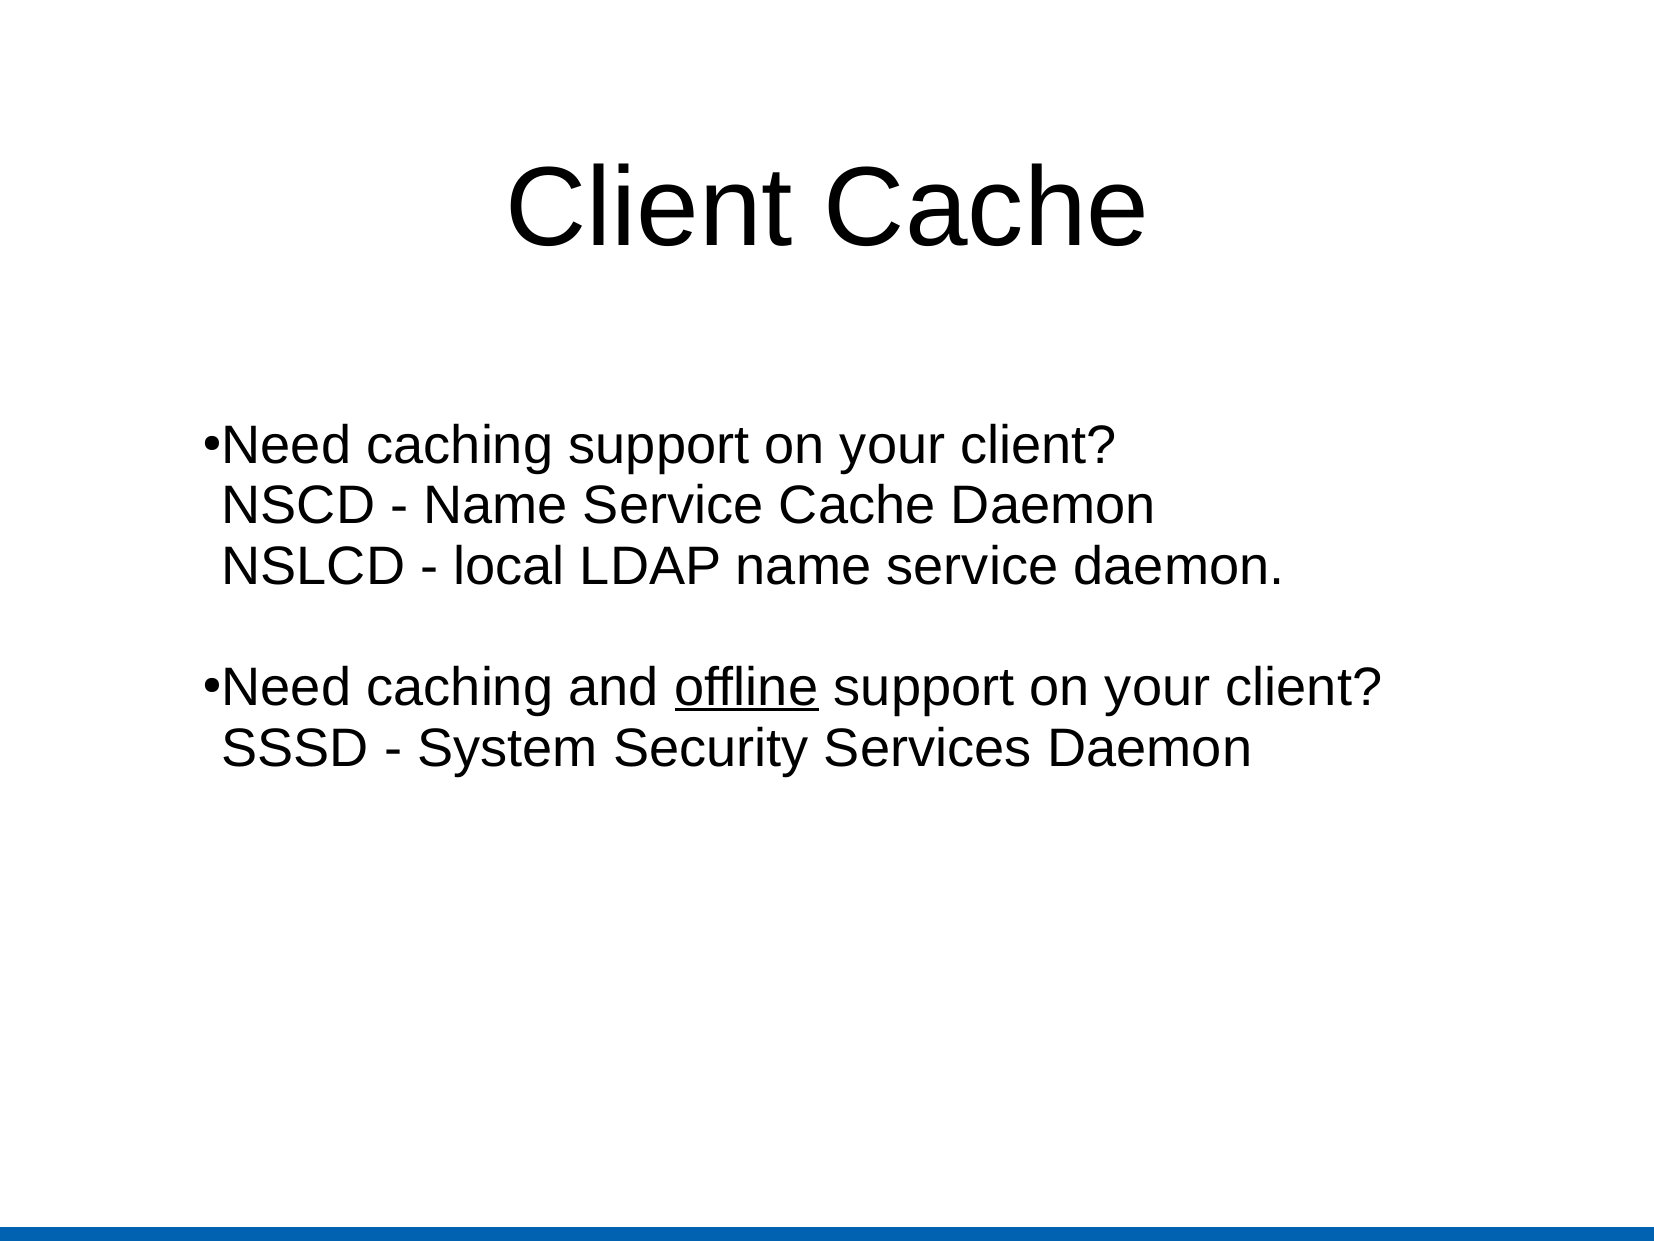

# Client Cache
Need caching support on your client?
NSCD - Name Service Cache Daemon
NSLCD - local LDAP name service daemon.
Need caching and offline support on your client?
SSSD - System Security Services Daemon